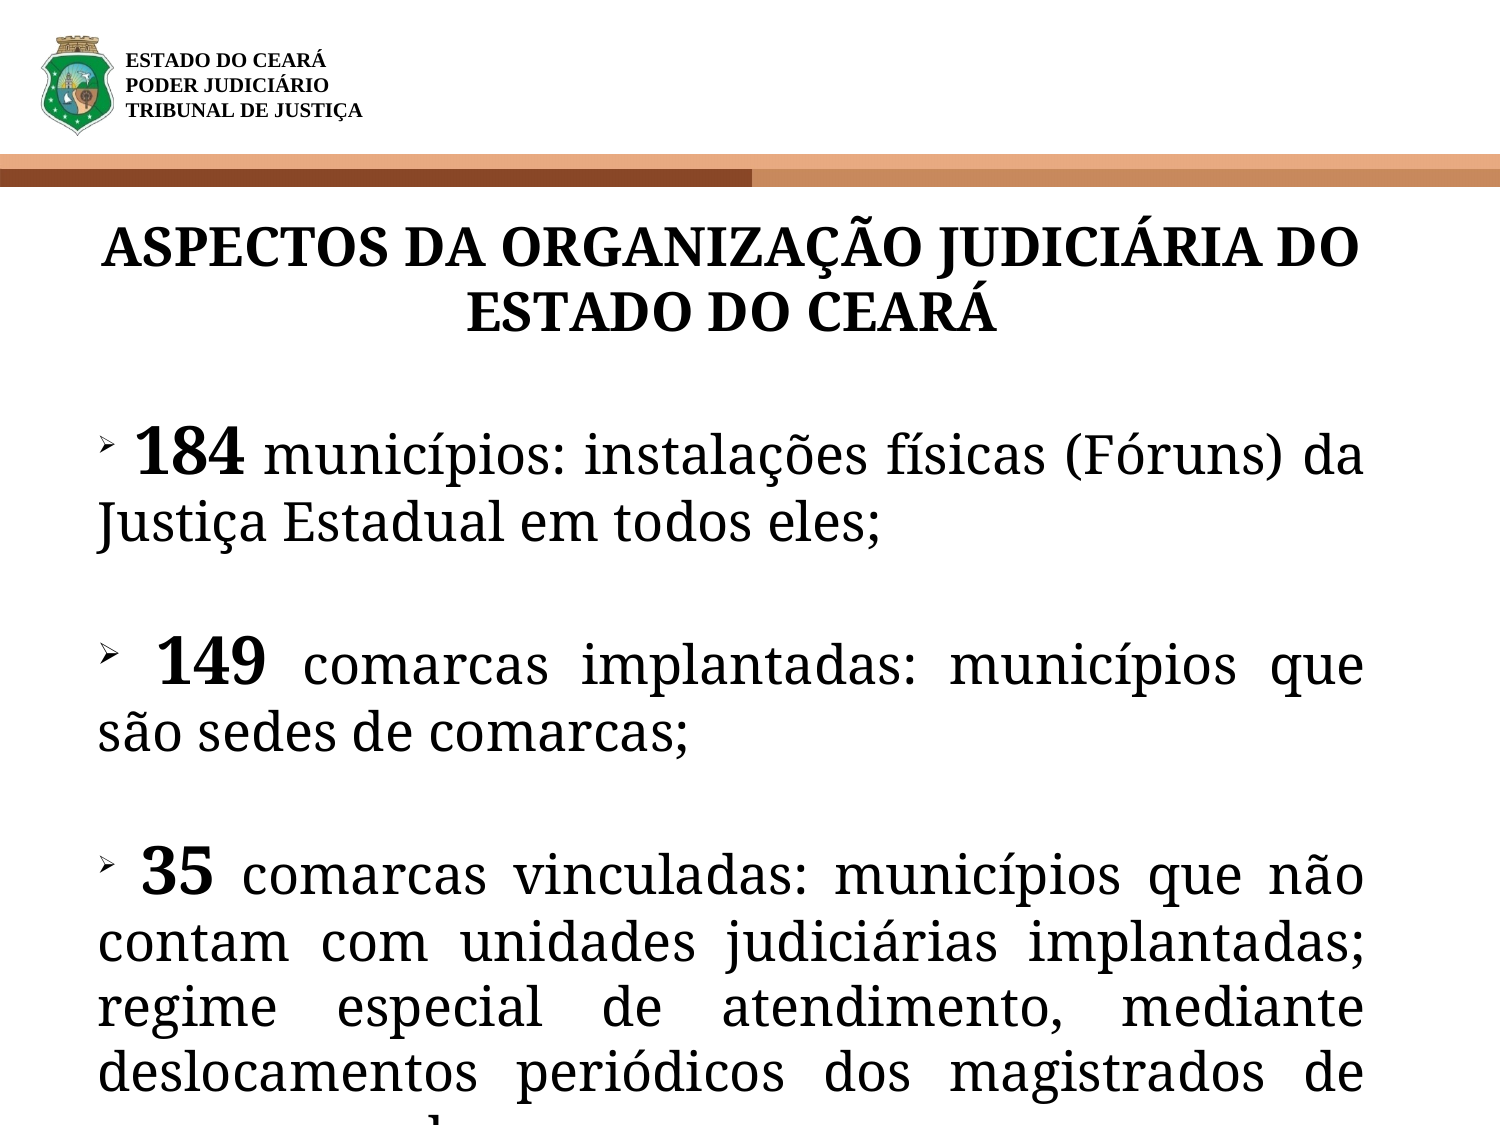

ASPECTOS DA ORGANIZAÇÃO JUDICIÁRIA DO ESTADO DO CEARÁ
 184 municípios: instalações físicas (Fóruns) da Justiça Estadual em todos eles;
 149 comarcas implantadas: municípios que são sedes de comarcas;
 35 comarcas vinculadas: municípios que não contam com unidades judiciárias implantadas; regime especial de atendimento, mediante deslocamentos periódicos dos magistrados de comarcas sedes;